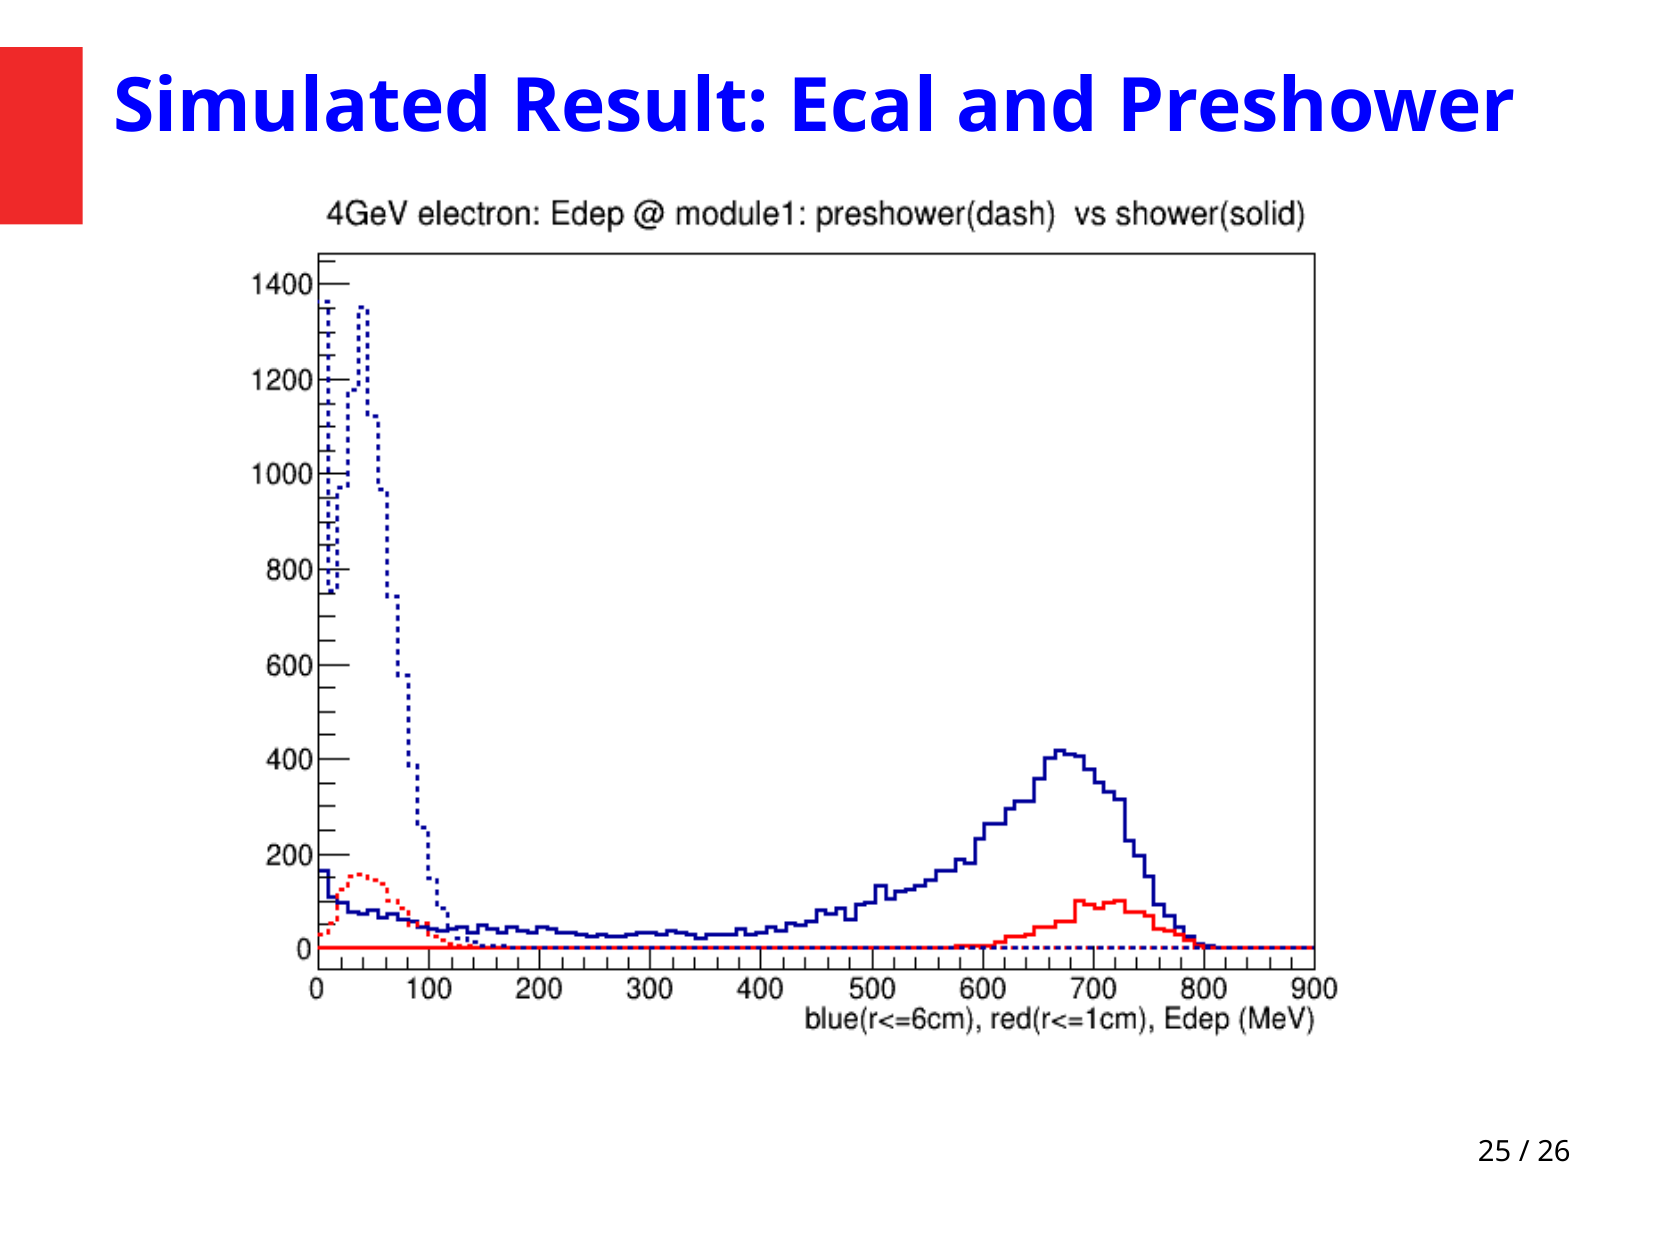

# Simulated Result: Ecal and Preshower
25